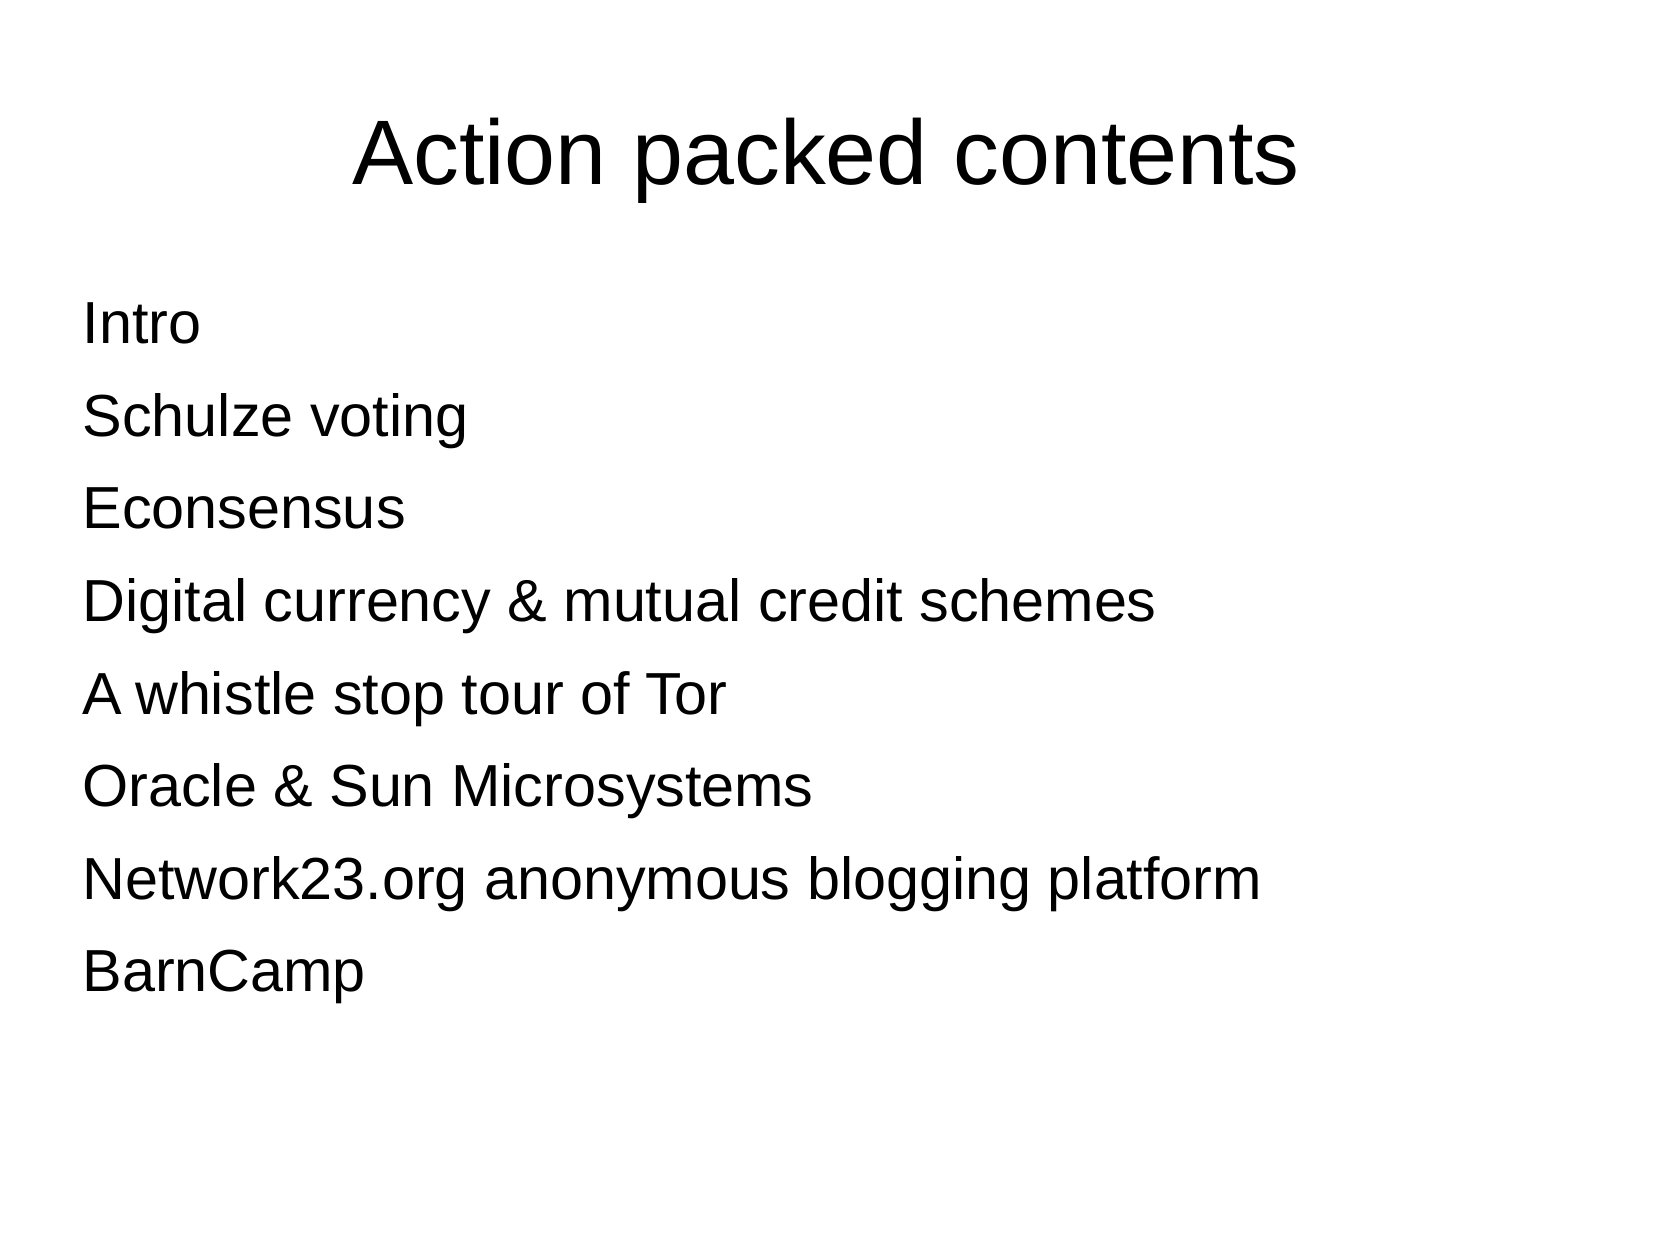

# Action packed contents
Intro
Schulze voting
Econsensus
Digital currency & mutual credit schemes
A whistle stop tour of Tor
Oracle & Sun Microsystems
Network23.org anonymous blogging platform
BarnCamp